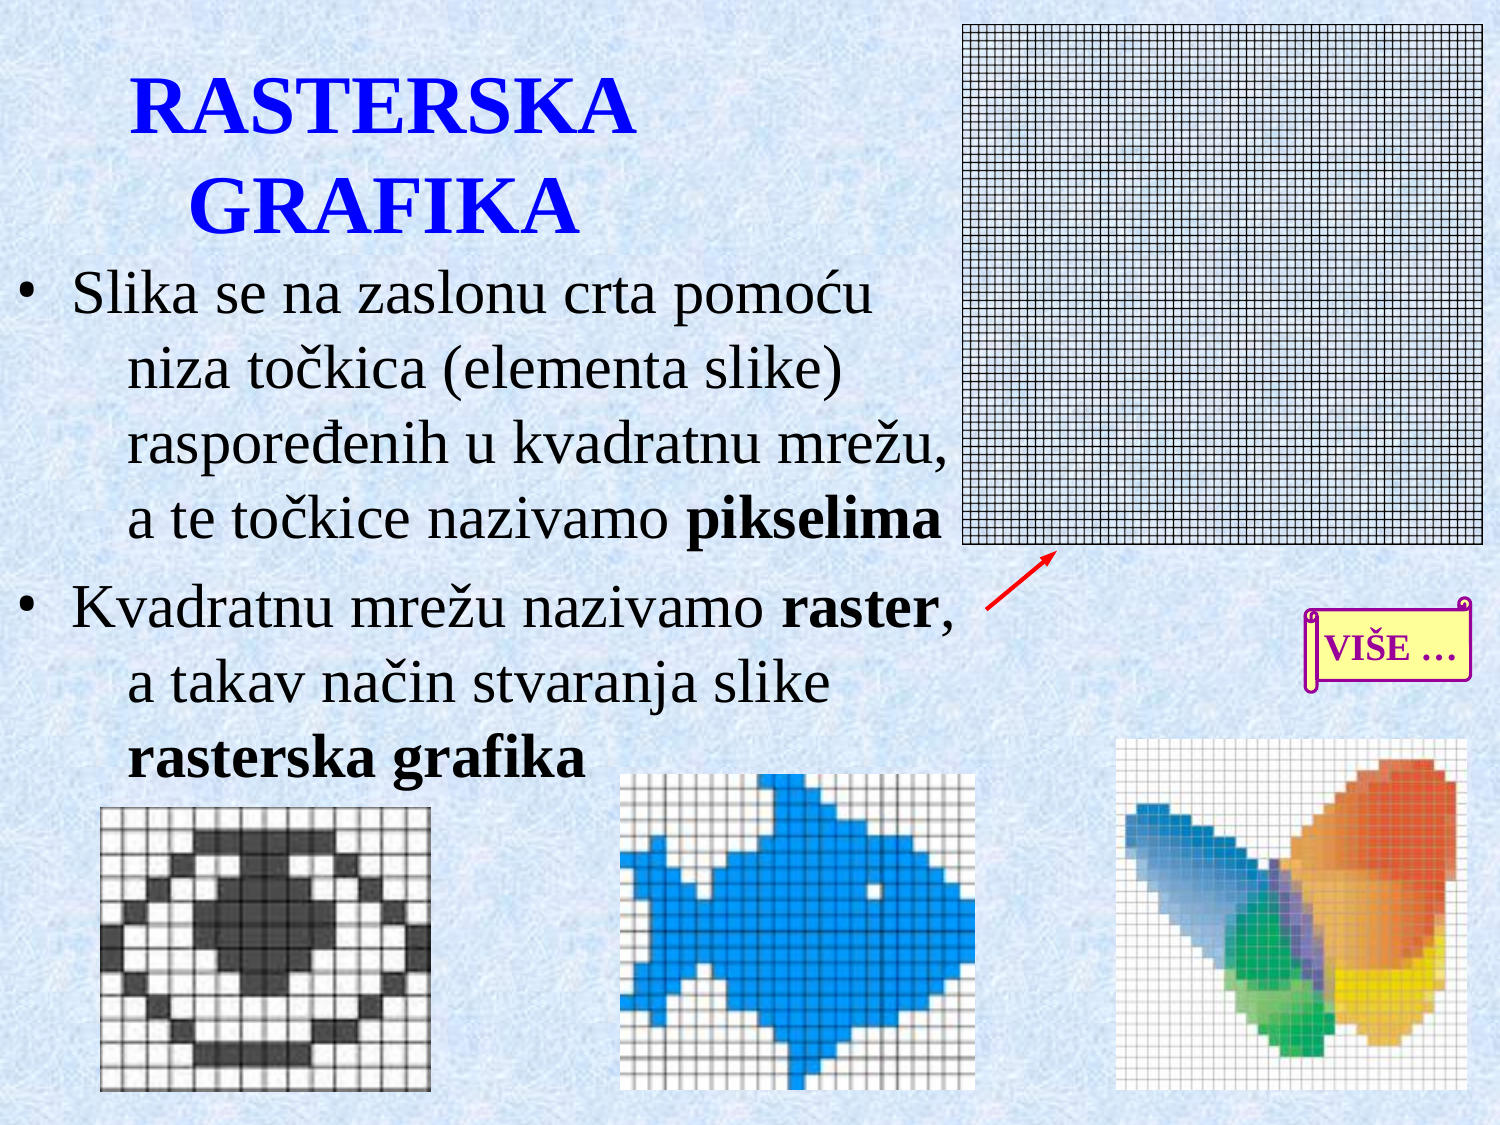

# RASTERSKA GRAFIKA
Slika se na zaslonu crta pomoću niza točkica (elementa slike) raspoređenih u kvadratnu mrežu, a te točkice nazivamo pikselima
Kvadratnu mrežu nazivamo raster, a takav način stvaranja slike rasterska grafika
VIŠE …